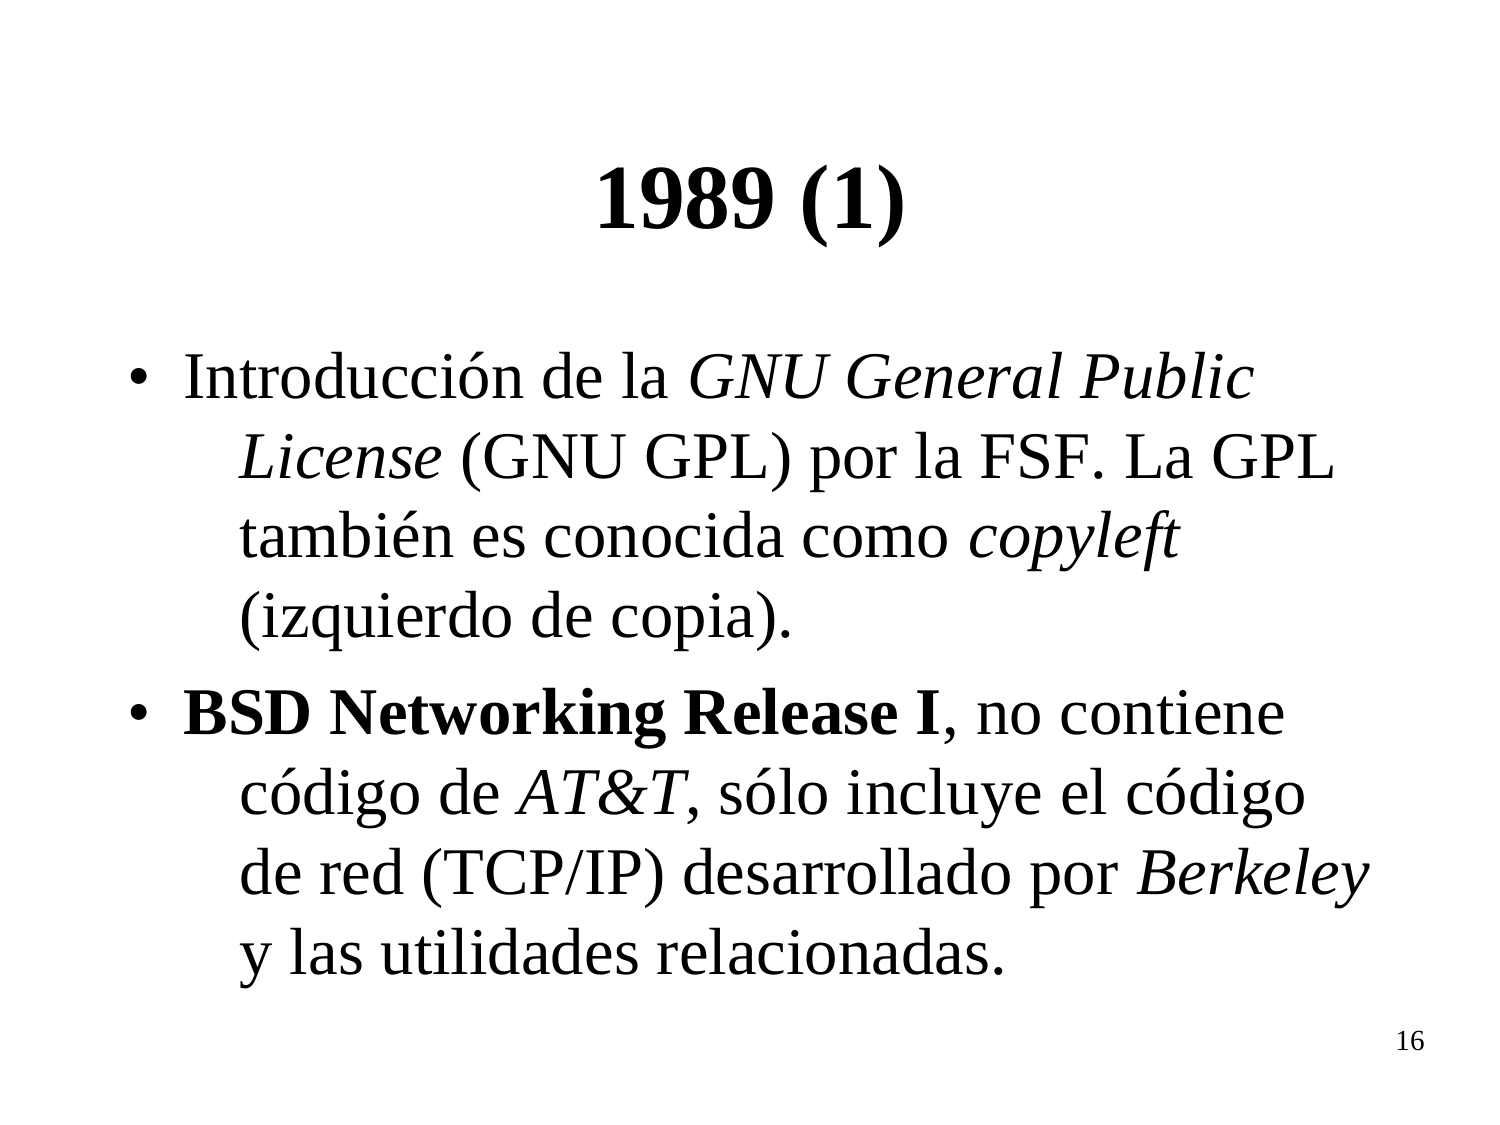

# 1989 (1)
Introducción de la GNU General Public License (GNU GPL) por la FSF. La GPL también es conocida como copyleft (izquierdo de copia).
BSD Networking Release I, no contiene código de AT&T, sólo incluye el código de red (TCP/IP) desarrollado por Berkeley y las utilidades relacionadas.
16